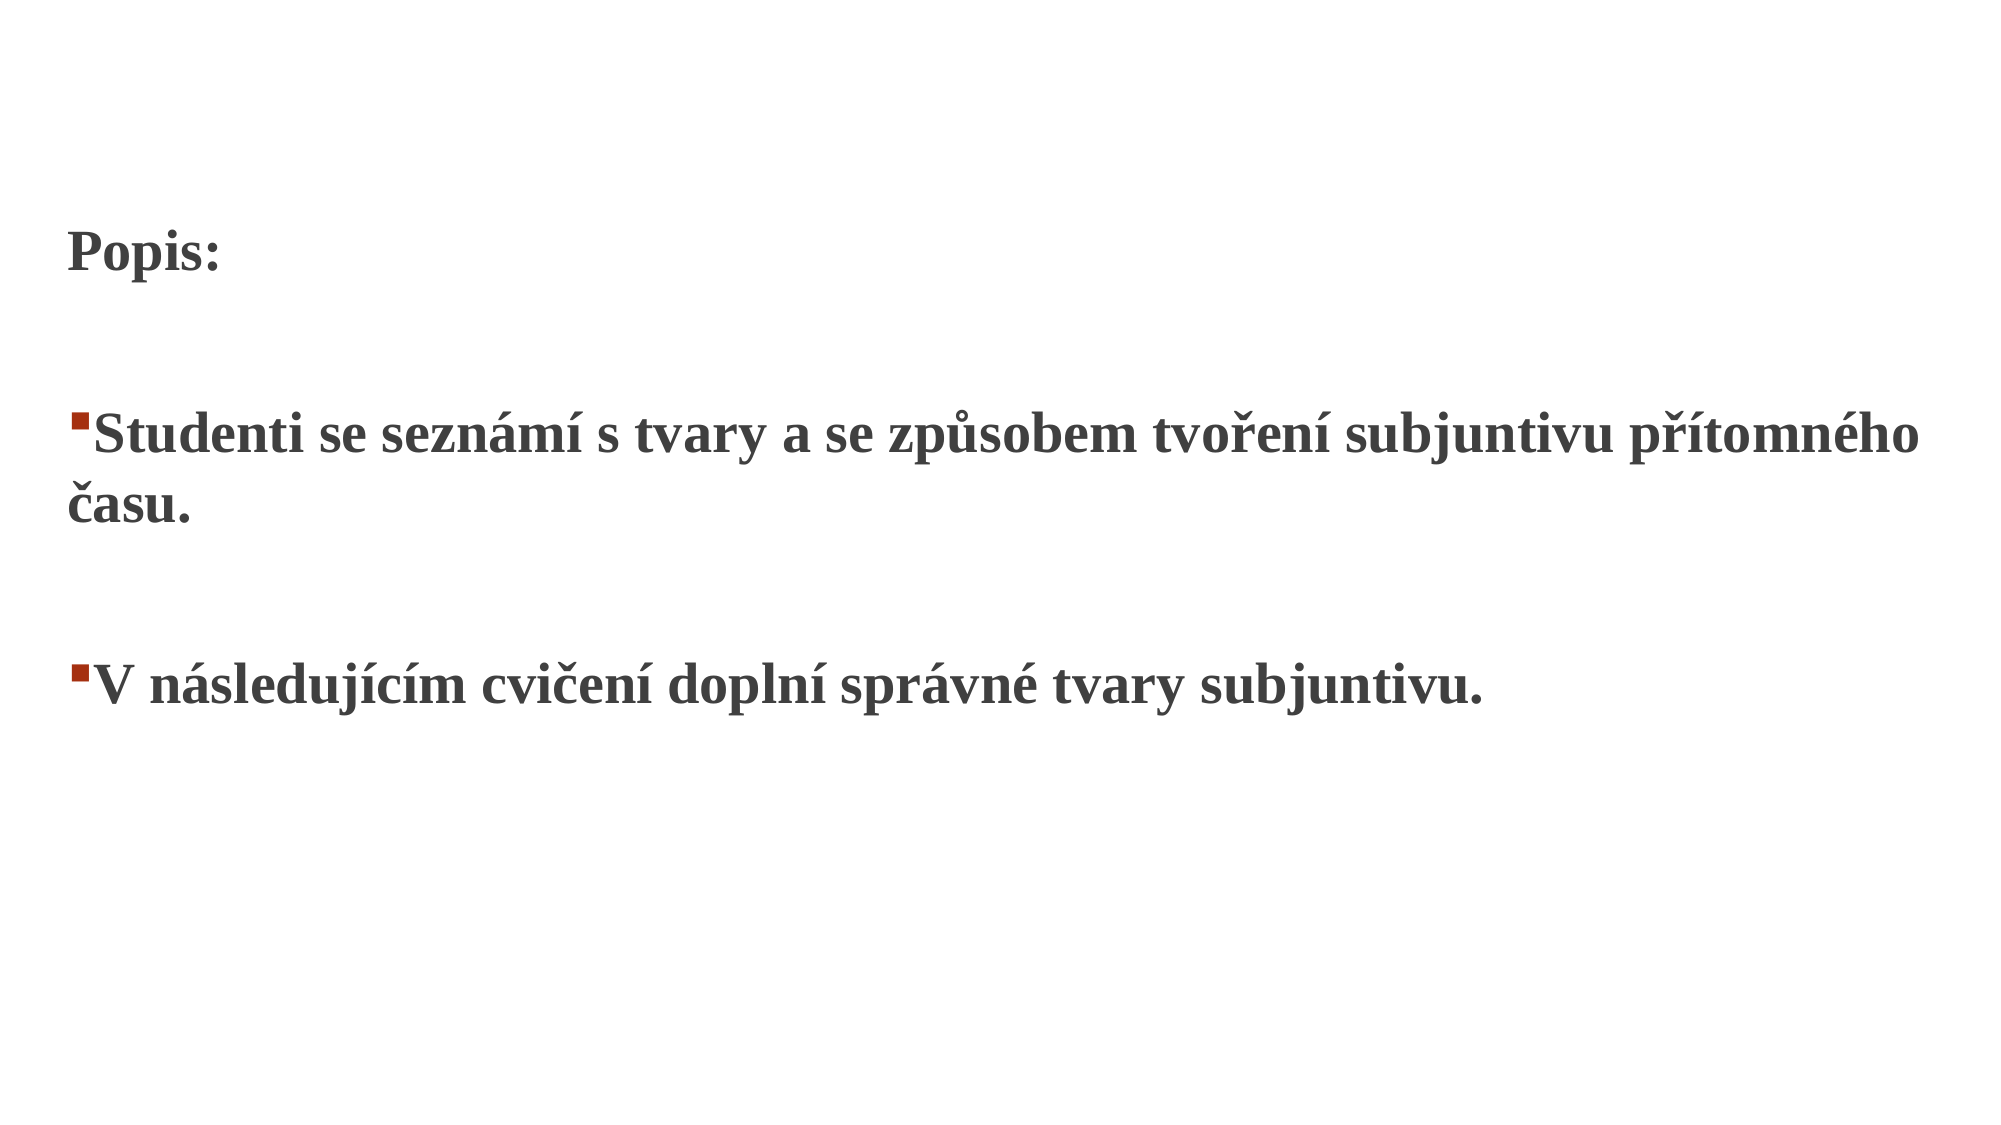

# Popis:
Studenti se seznámí s tvary a se způsobem tvoření subjuntivu přítomného času.
V následujícím cvičení doplní správné tvary subjuntivu.